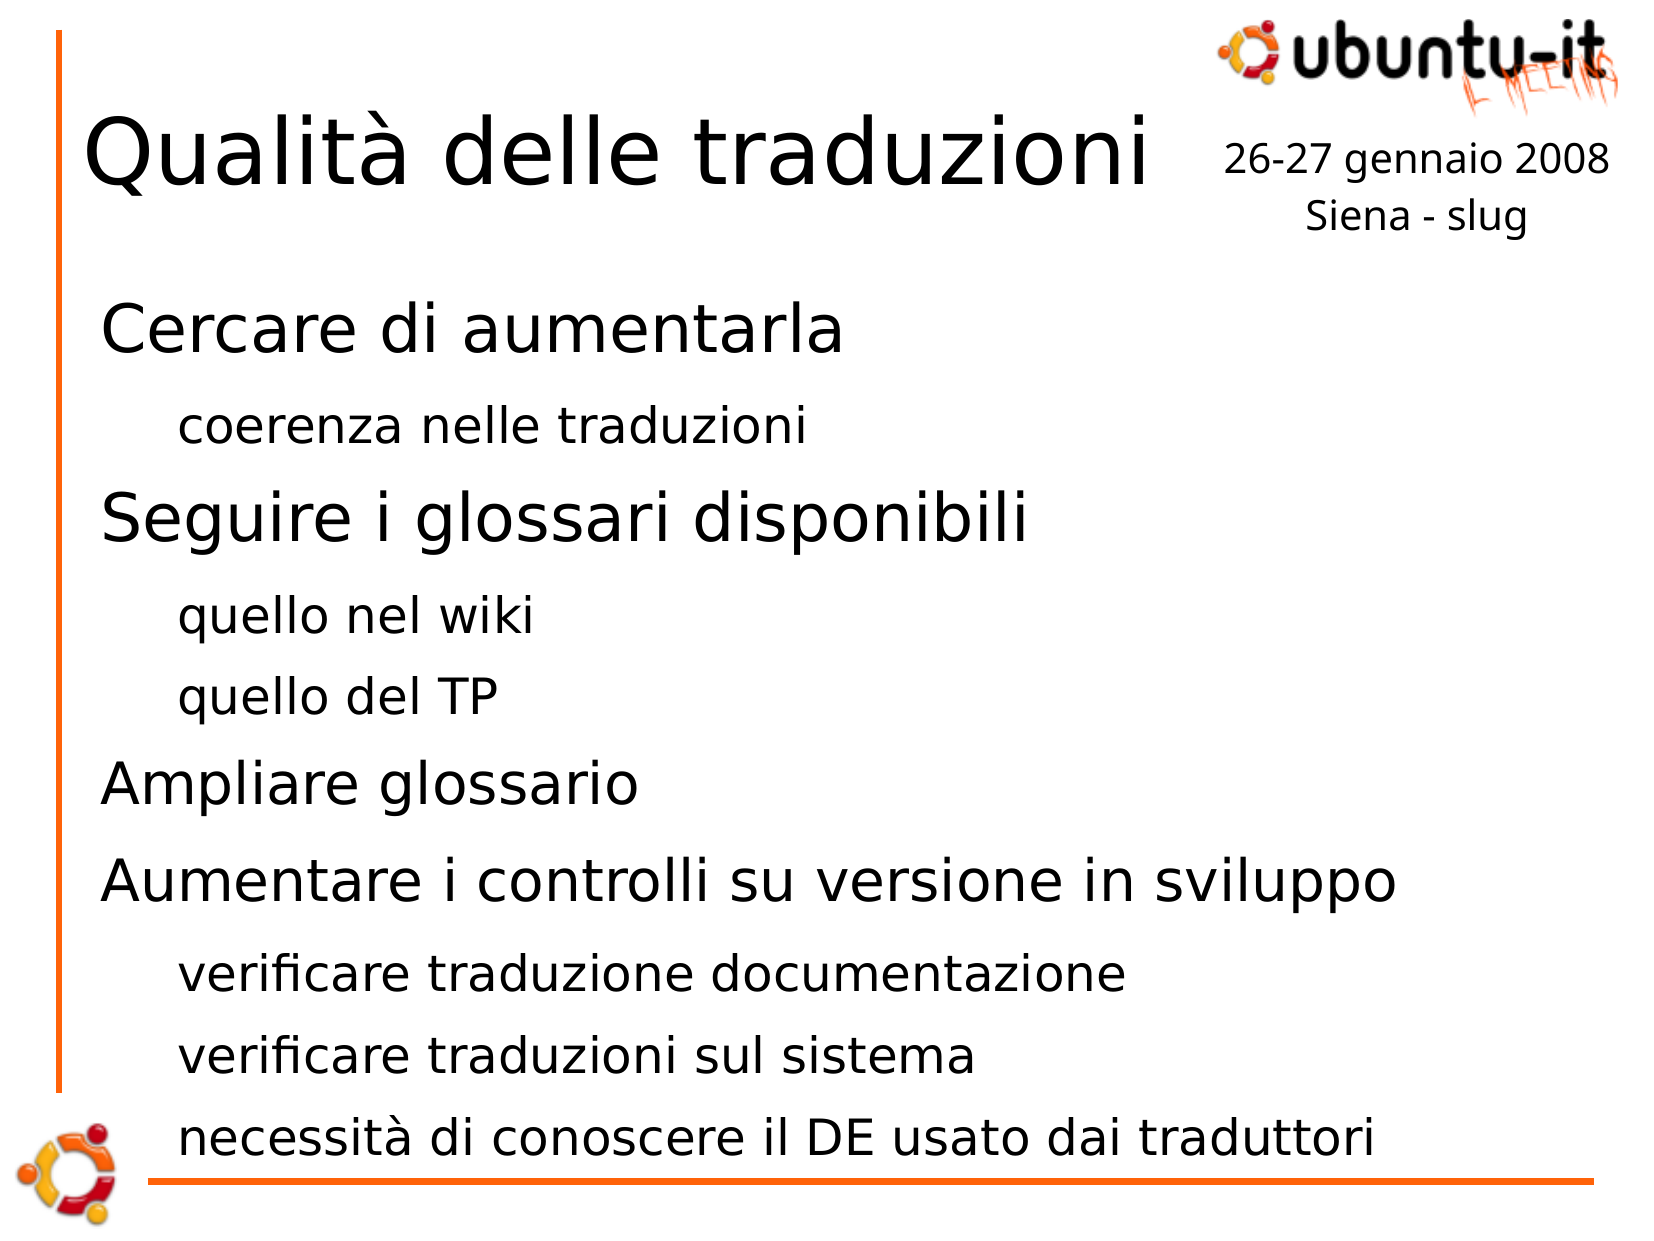

# Qualità delle traduzioni
Cercare di aumentarla
coerenza nelle traduzioni
Seguire i glossari disponibili
quello nel wiki
quello del TP
Ampliare glossario
Aumentare i controlli su versione in sviluppo
verificare traduzione documentazione
verificare traduzioni sul sistema
necessità di conoscere il DE usato dai traduttori